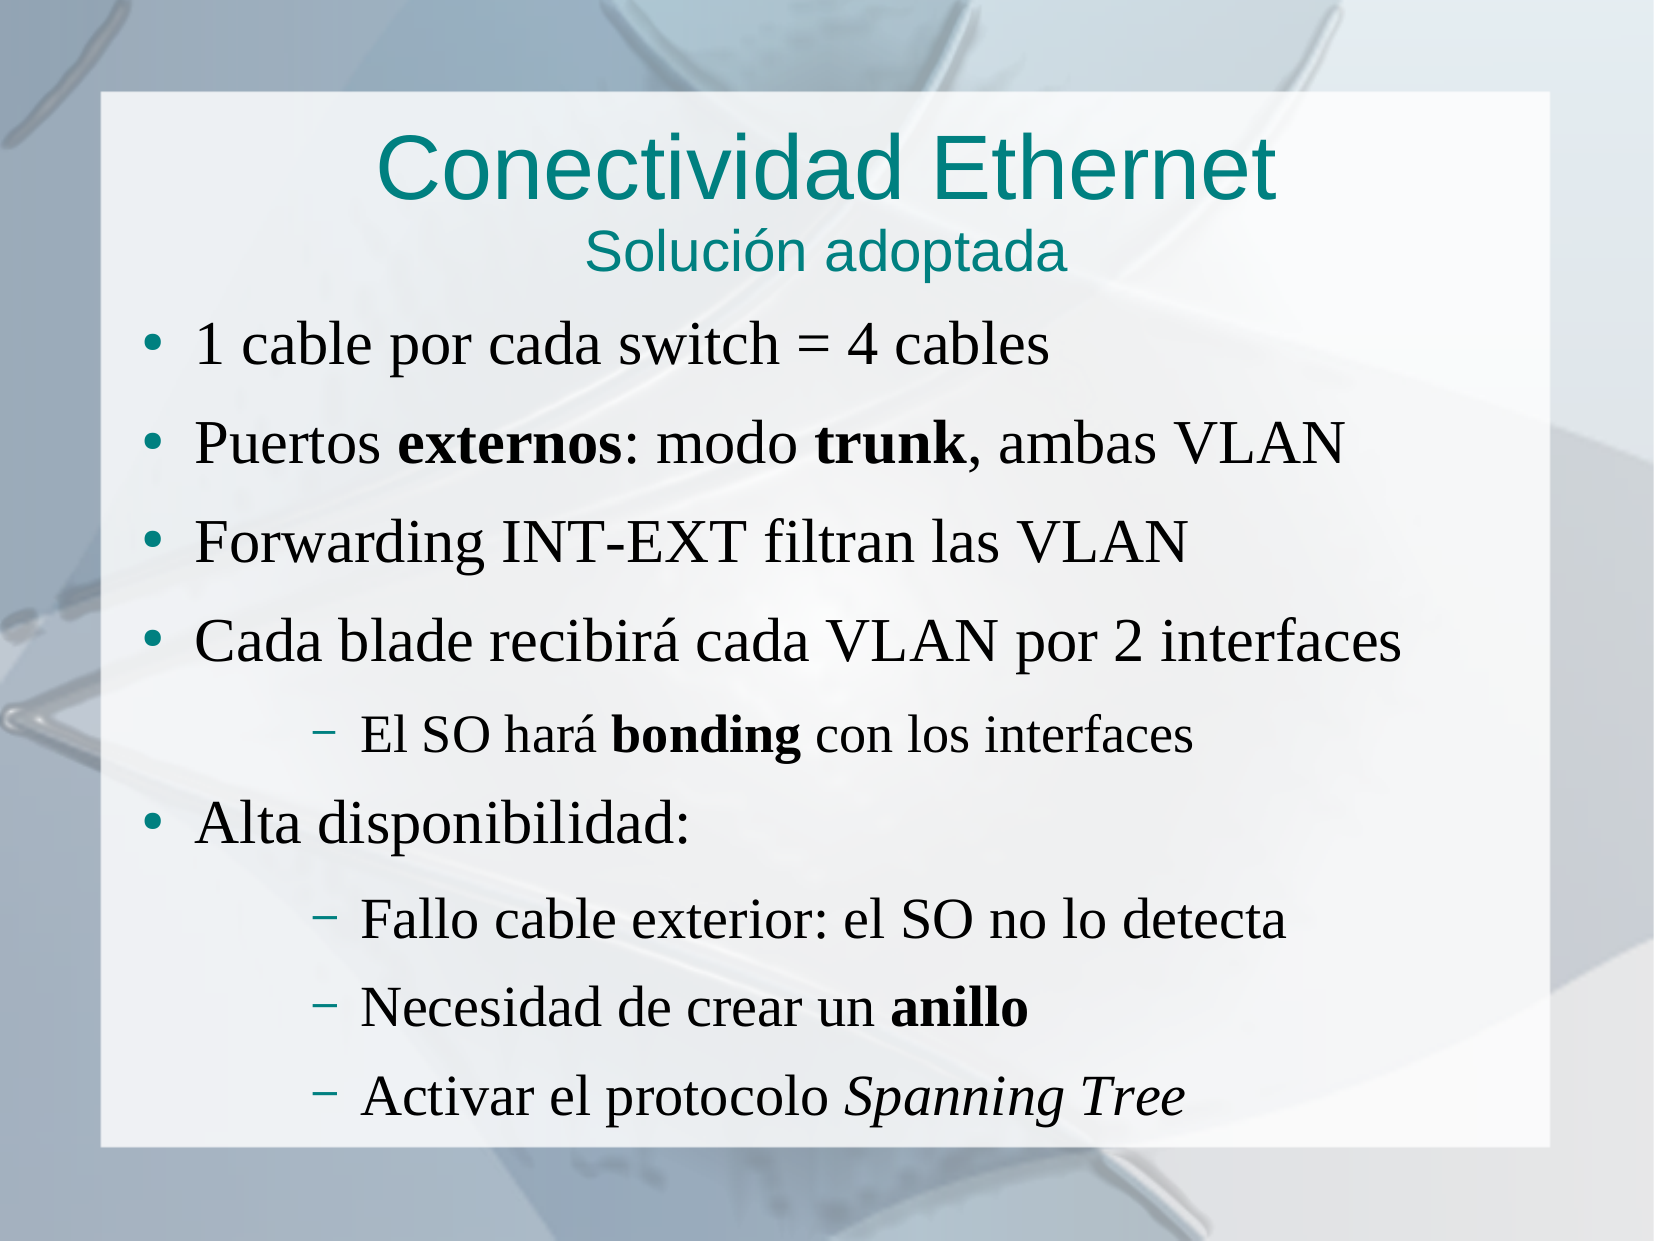

# Conectividad Ethernet Solución adoptada
1 cable por cada switch = 4 cables
Puertos externos: modo trunk, ambas VLAN
Forwarding INT-EXT filtran las VLAN
Cada blade recibirá cada VLAN por 2 interfaces
El SO hará bonding con los interfaces
Alta disponibilidad:
Fallo cable exterior: el SO no lo detecta
Necesidad de crear un anillo
Activar el protocolo Spanning Tree